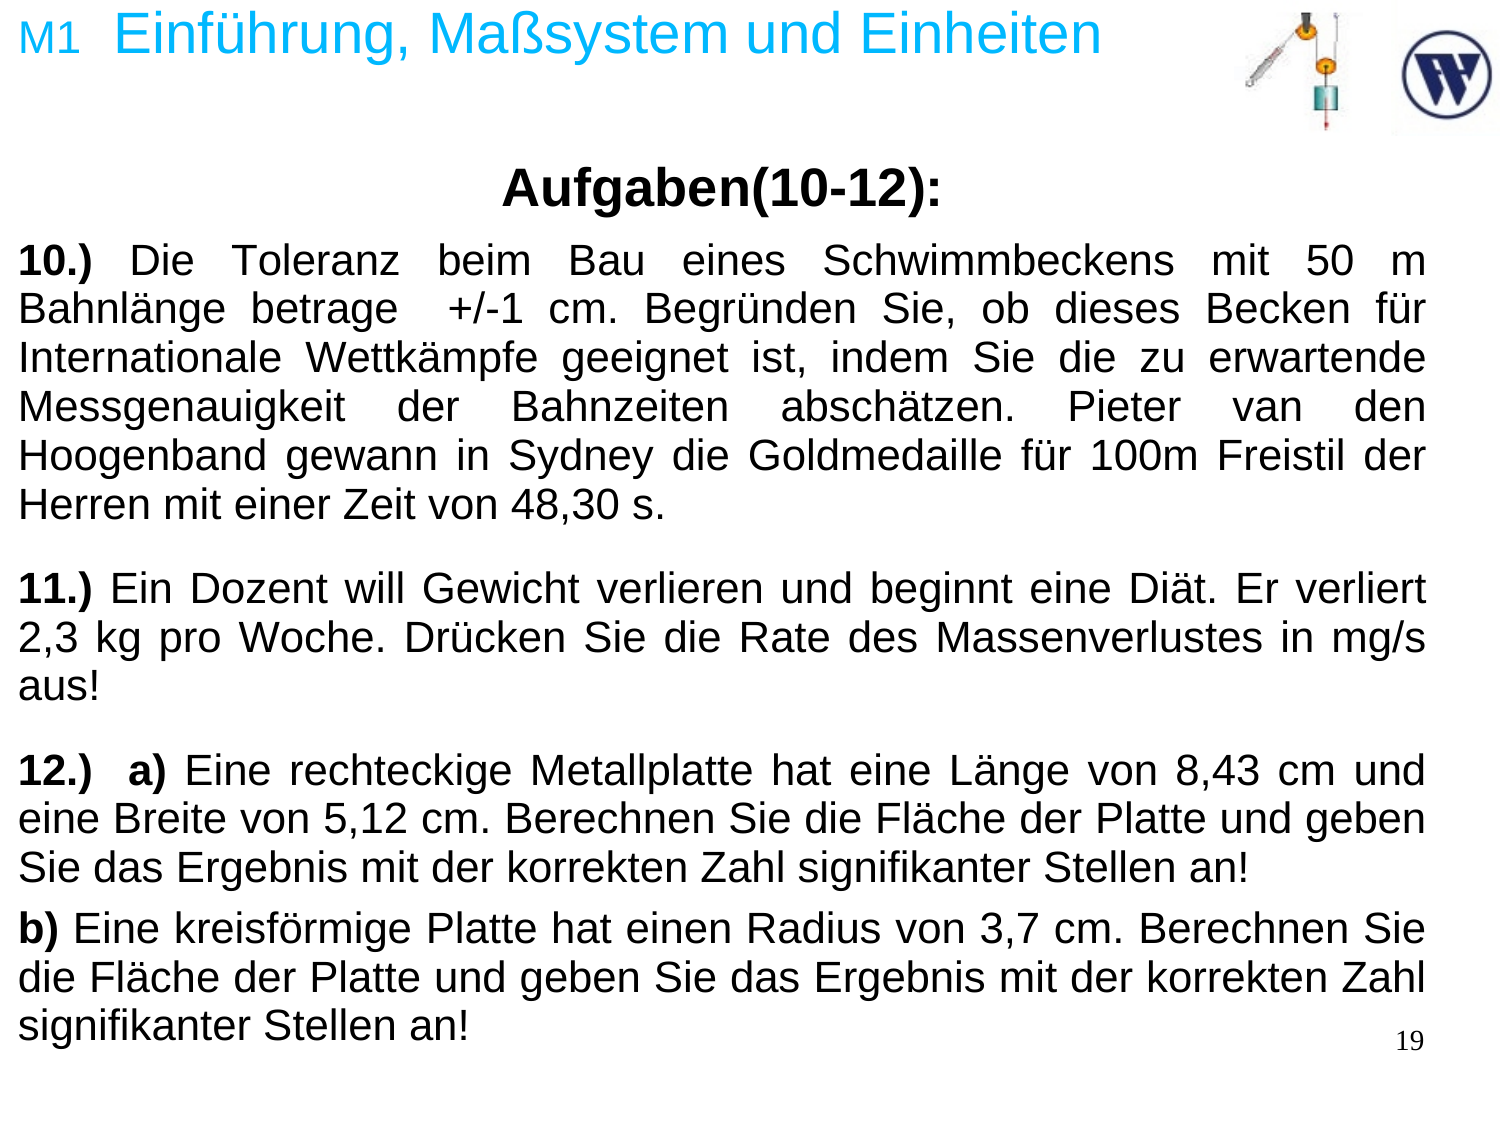

Aufgaben(10-12):
10.) Die Toleranz beim Bau eines Schwimmbeckens mit 50 m Bahnlänge betrage +/-1 cm. Begründen Sie, ob dieses Becken für Internationale Wettkämpfe geeignet ist, indem Sie die zu erwartende Messgenauigkeit der Bahnzeiten abschätzen. Pieter van den Hoogenband gewann in Sydney die Goldmedaille für 100m Freistil der Herren mit einer Zeit von 48,30 s.
11.) Ein Dozent will Gewicht verlieren und beginnt eine Diät. Er verliert 2,3 kg pro Woche. Drücken Sie die Rate des Massenverlustes in mg/s aus!
12.) a) Eine rechteckige Metallplatte hat eine Länge von 8,43 cm und eine Breite von 5,12 cm. Berechnen Sie die Fläche der Platte und geben Sie das Ergebnis mit der korrekten Zahl signifikanter Stellen an!
b) Eine kreisförmige Platte hat einen Radius von 3,7 cm. Berechnen Sie die Fläche der Platte und geben Sie das Ergebnis mit der korrekten Zahl signifikanter Stellen an!
19